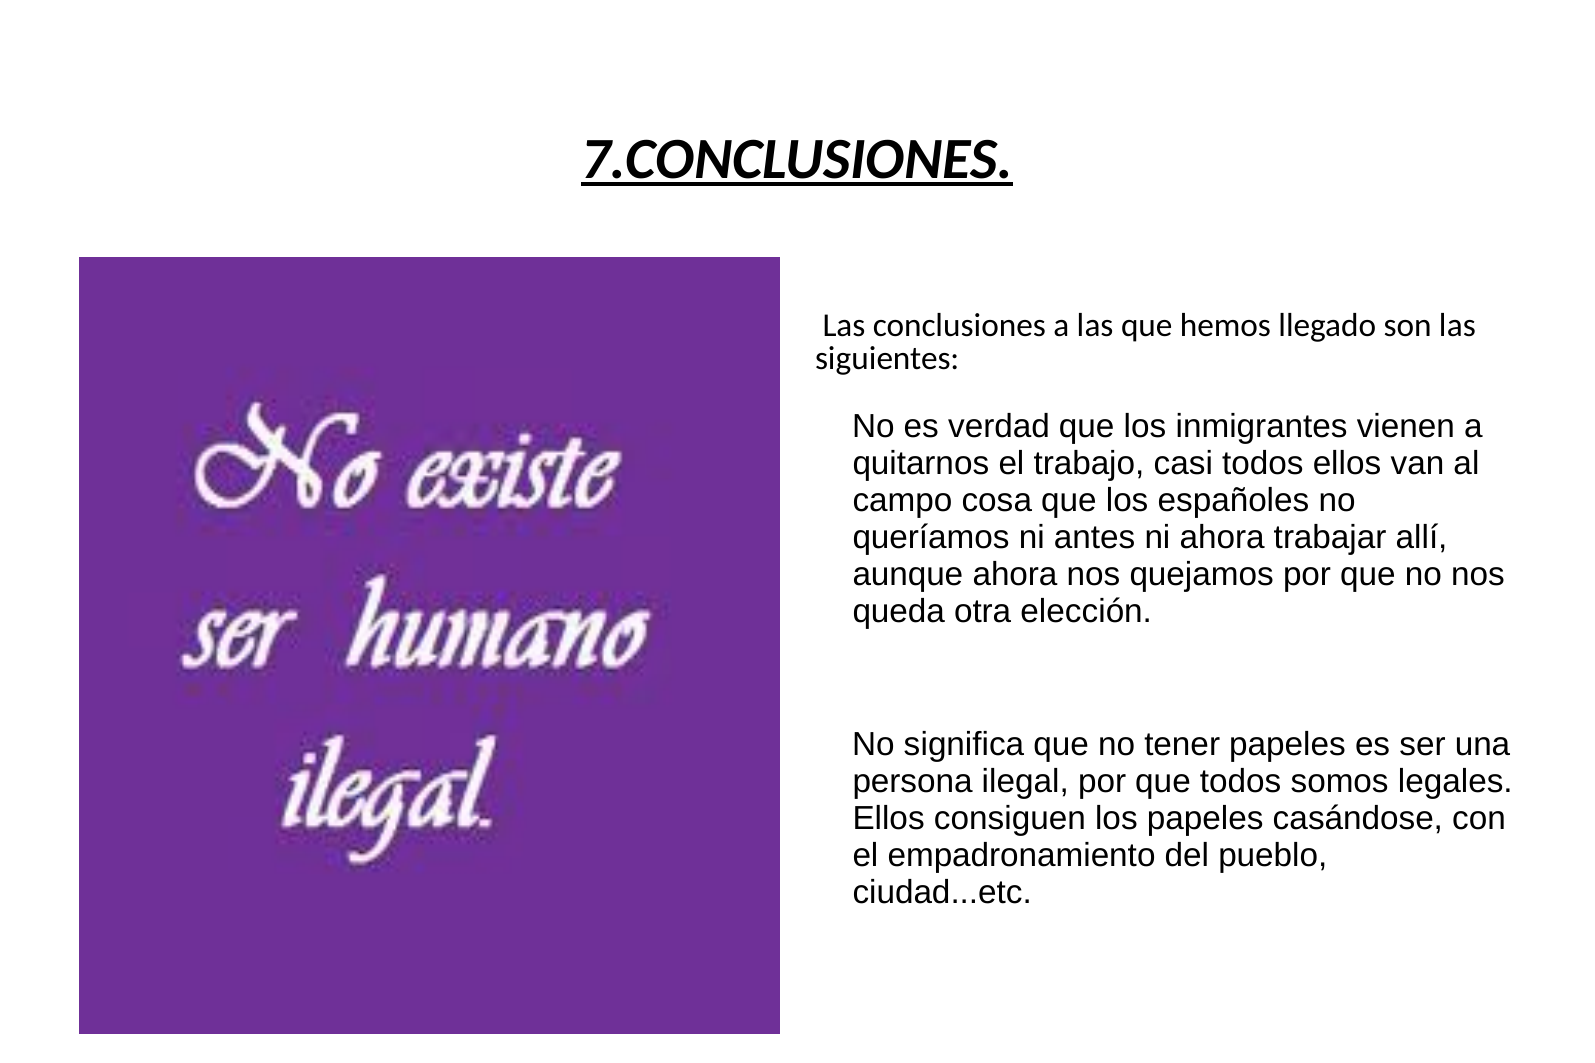

# 7.CONCLUSIONES.
 Las conclusiones a las que hemos llegado son las siguientes:
 No es verdad que los inmigrantes vienen a quitarnos el trabajo, casi todos ellos van al campo cosa que los españoles no queríamos ni antes ni ahora trabajar allí, aunque ahora nos quejamos por que no nos queda otra elección.
 No significa que no tener papeles es ser una persona ilegal, por que todos somos legales. Ellos consiguen los papeles casándose, con el empadronamiento del pueblo, ciudad...etc.